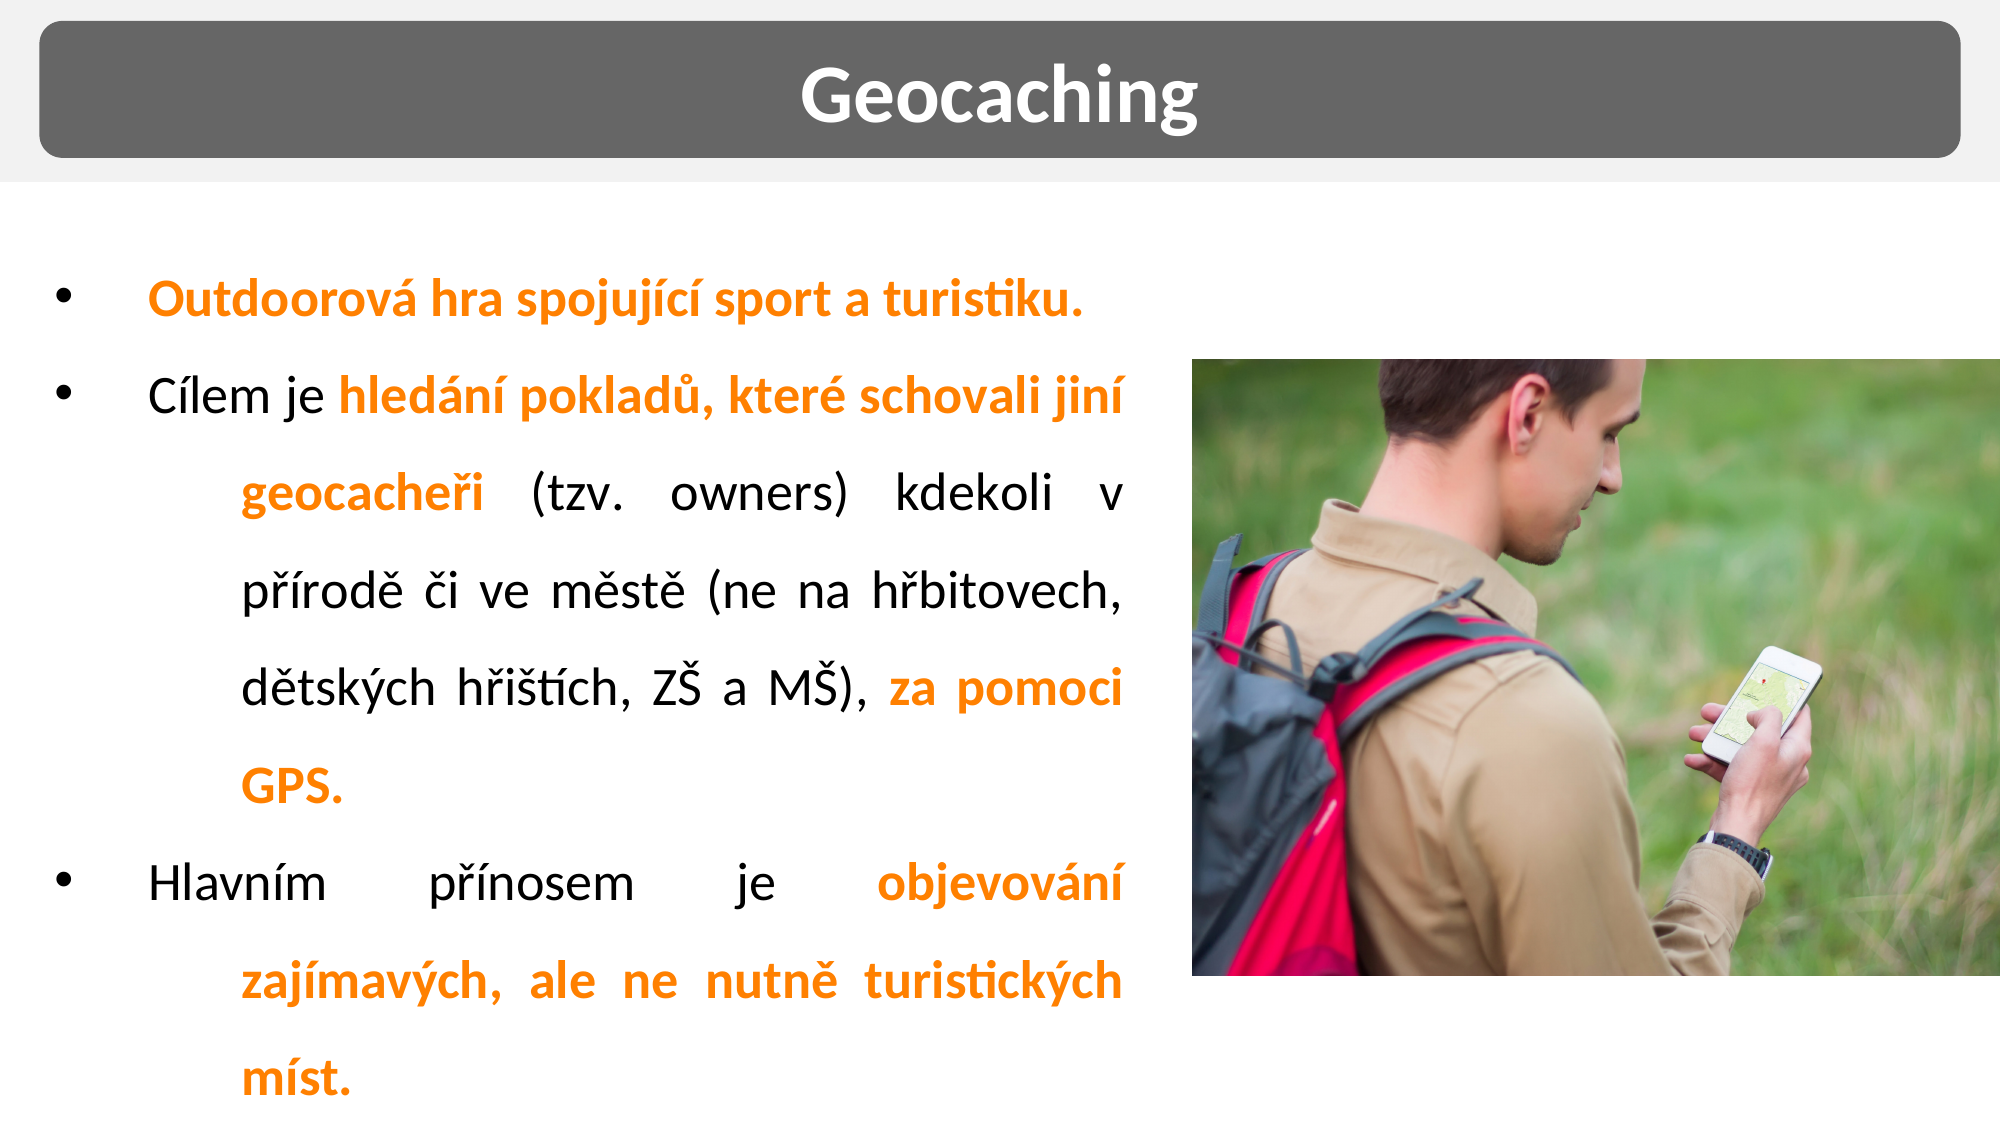

Geocaching
Outdoorová hra spojující sport a turistiku.
Cílem je hledání pokladů, které schovali jiní geocacheři (tzv. owners) kdekoli v přírodě či ve městě (ne na hřbitovech, dětských hřištích, ZŠ a MŠ), za pomoci GPS.
Hlavním přínosem je objevování zajímavých, ale ne nutně turistických míst.
Vznikl v roce 2000 v USA po odstranění odchylky, přidávané uměle do signálu GPS.